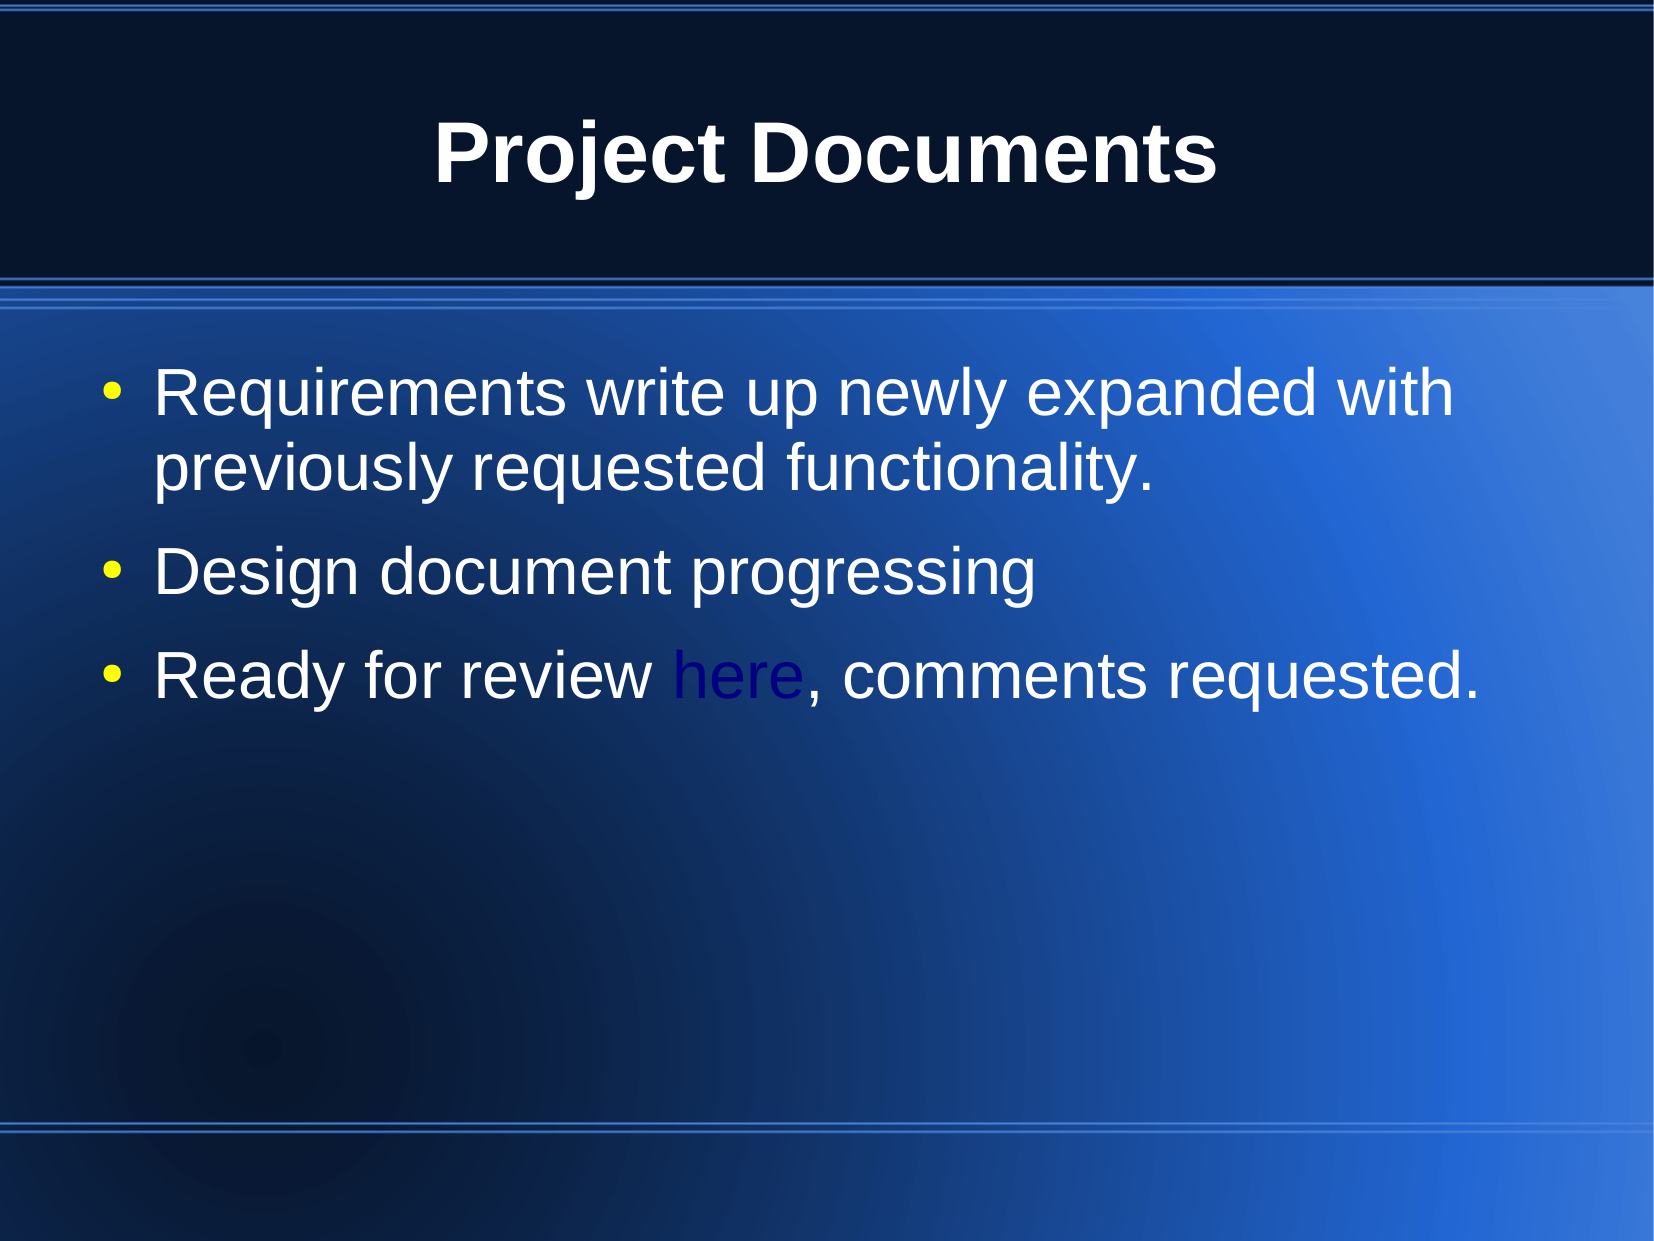

# Project Documents
Requirements write up newly expanded with previously requested functionality.
Design document progressing
Ready for review here, comments requested.